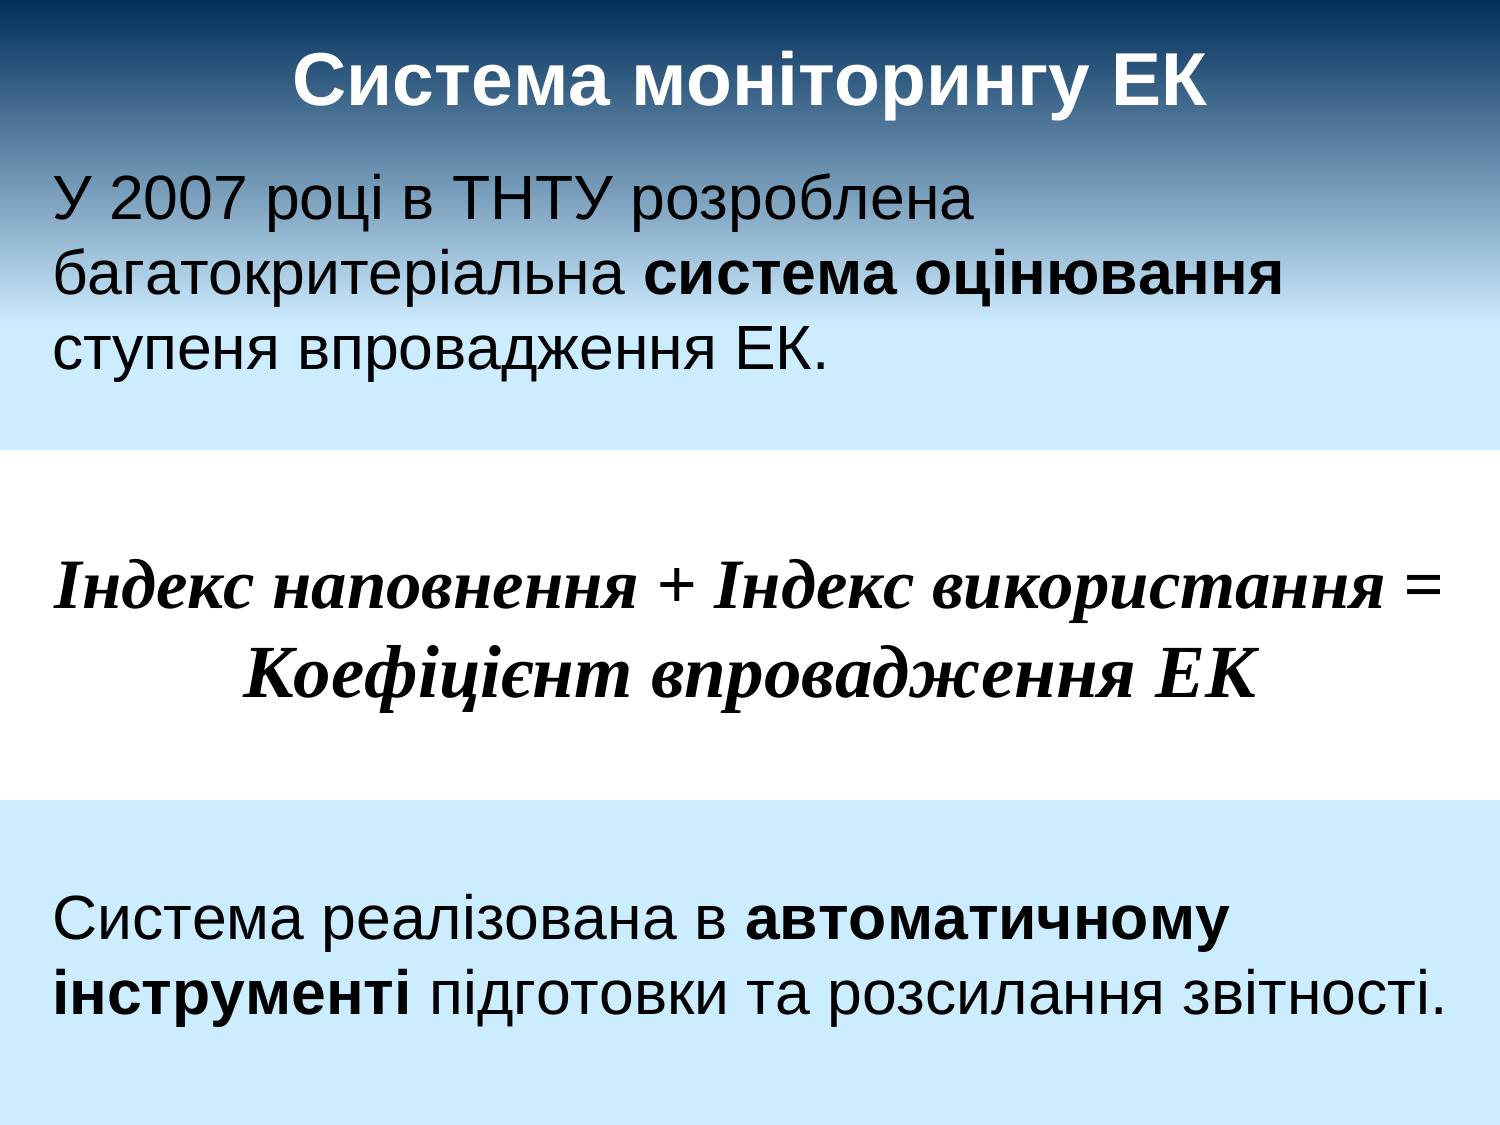

Система моніторингу ЕК
# У 2007 році в ТНТУ розроблена багатокритеріальна система оцінювання ступеня впровадження ЕК.
Система реалізована в автоматичному інструменті підготовки та розсилання звітності.
Індекс наповнення + Індекс використання = Коефіцієнт впровадження ЕК